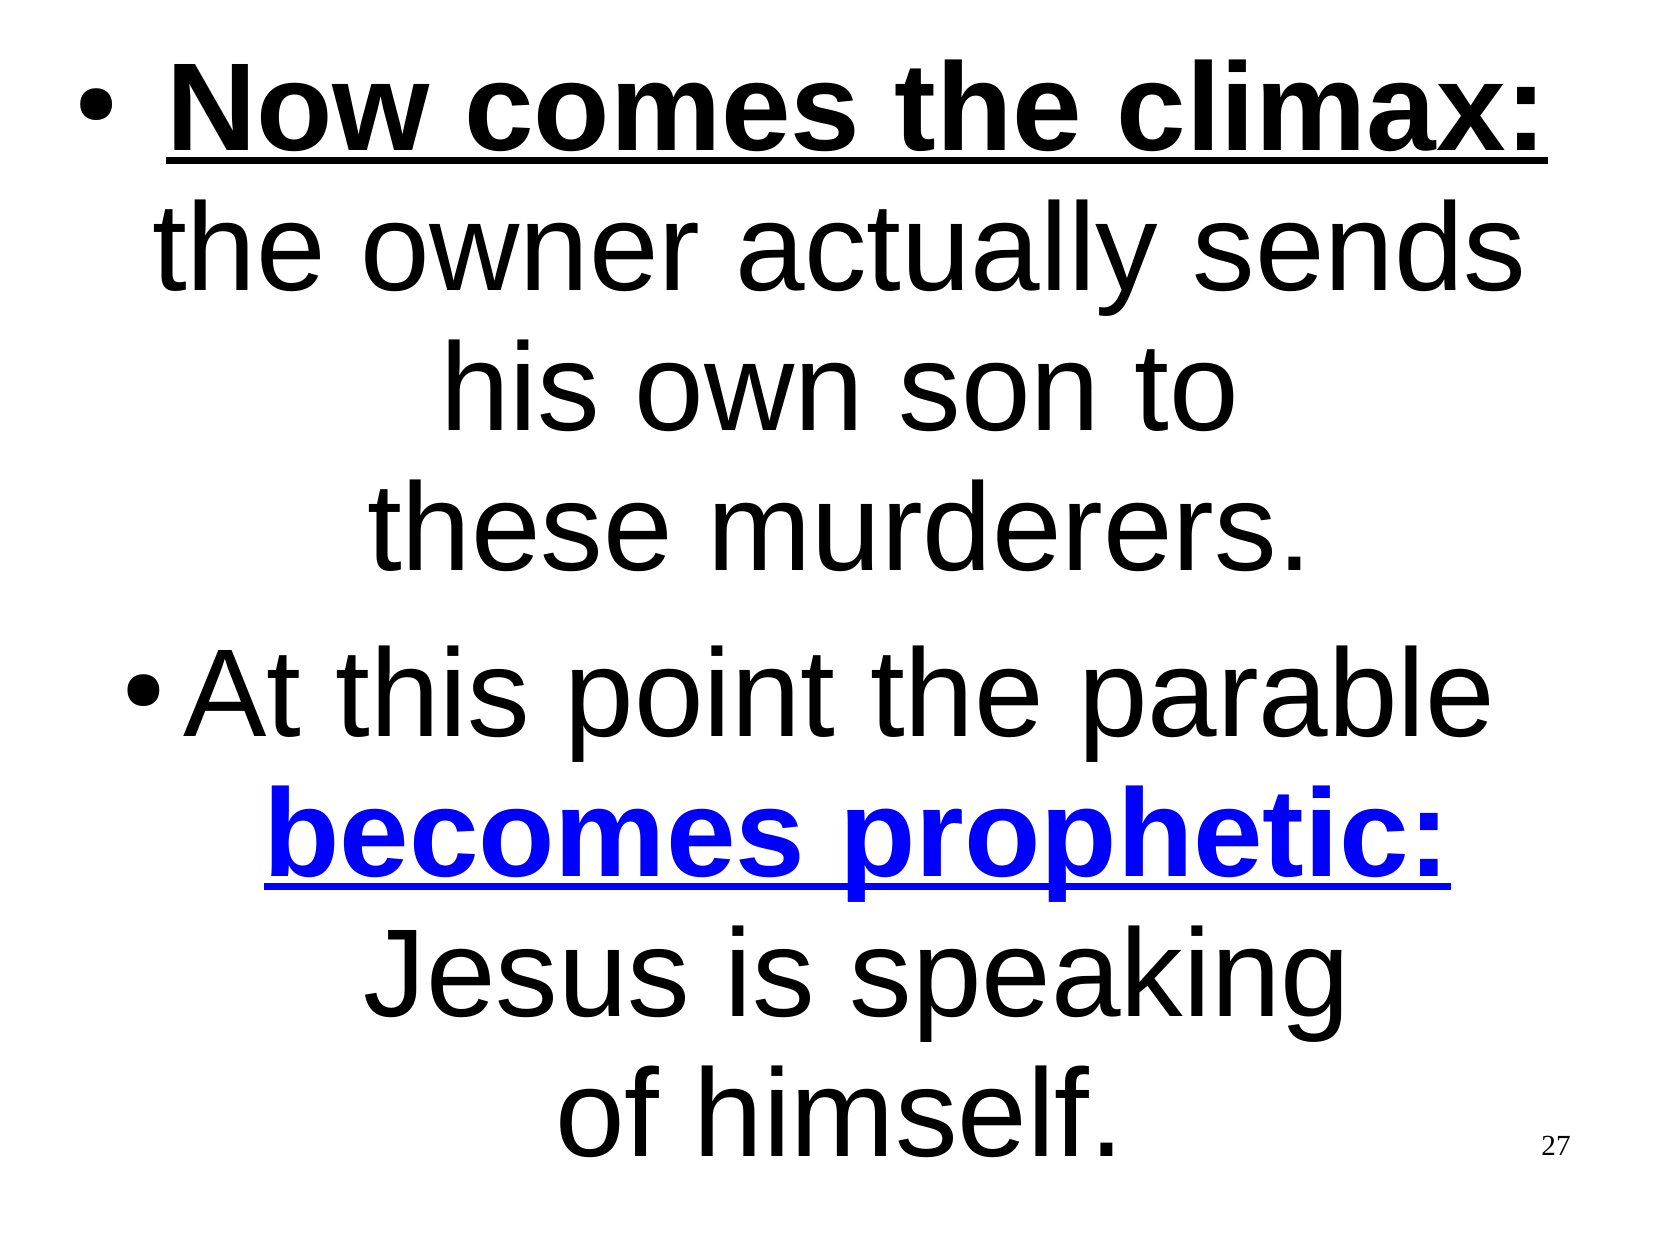

# Now comes the climax: the owner actually sends his own son to these murderers.
At this point the parable
becomes prophetic:
 Jesus is speaking
of himself.
27